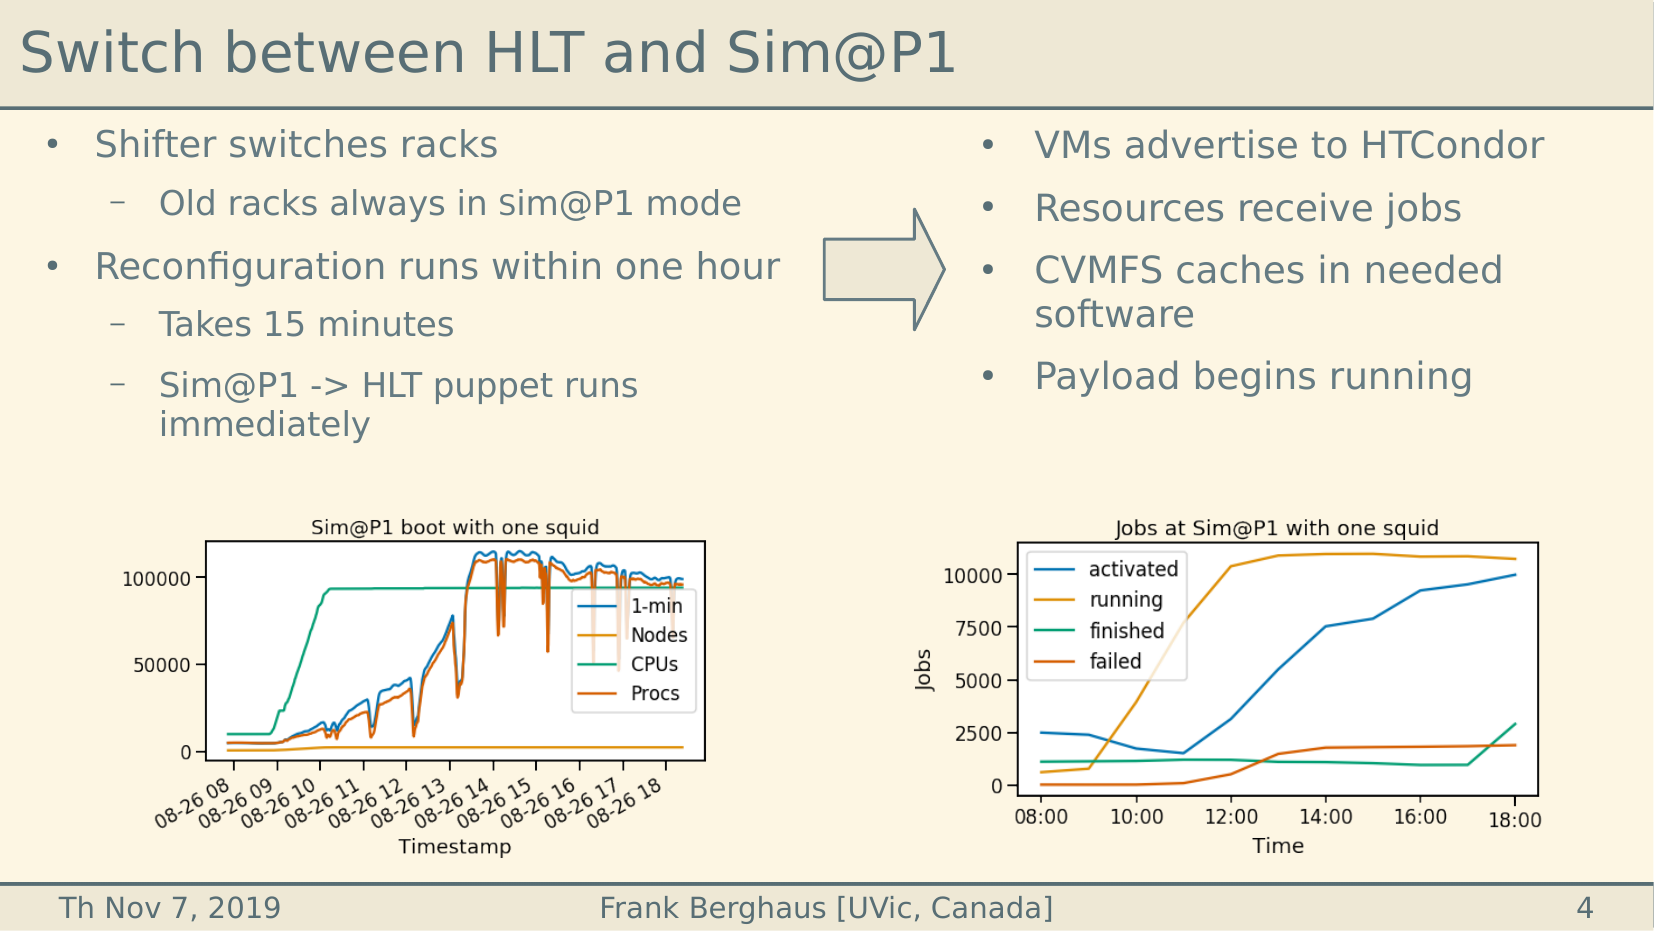

# Switch between HLT and Sim@P1
Shifter switches racks
Old racks always in Sim@P1 mode
Reconfiguration runs within one hour
Takes 15 minutes
Sim@P1 -> HLT puppet runs immediately
VMs advertise to HTCondor
Resources receive jobs
CVMFS caches in needed software
Payload begins running
Th Nov 7, 2019
Frank Berghaus [UVic, Canada]
4